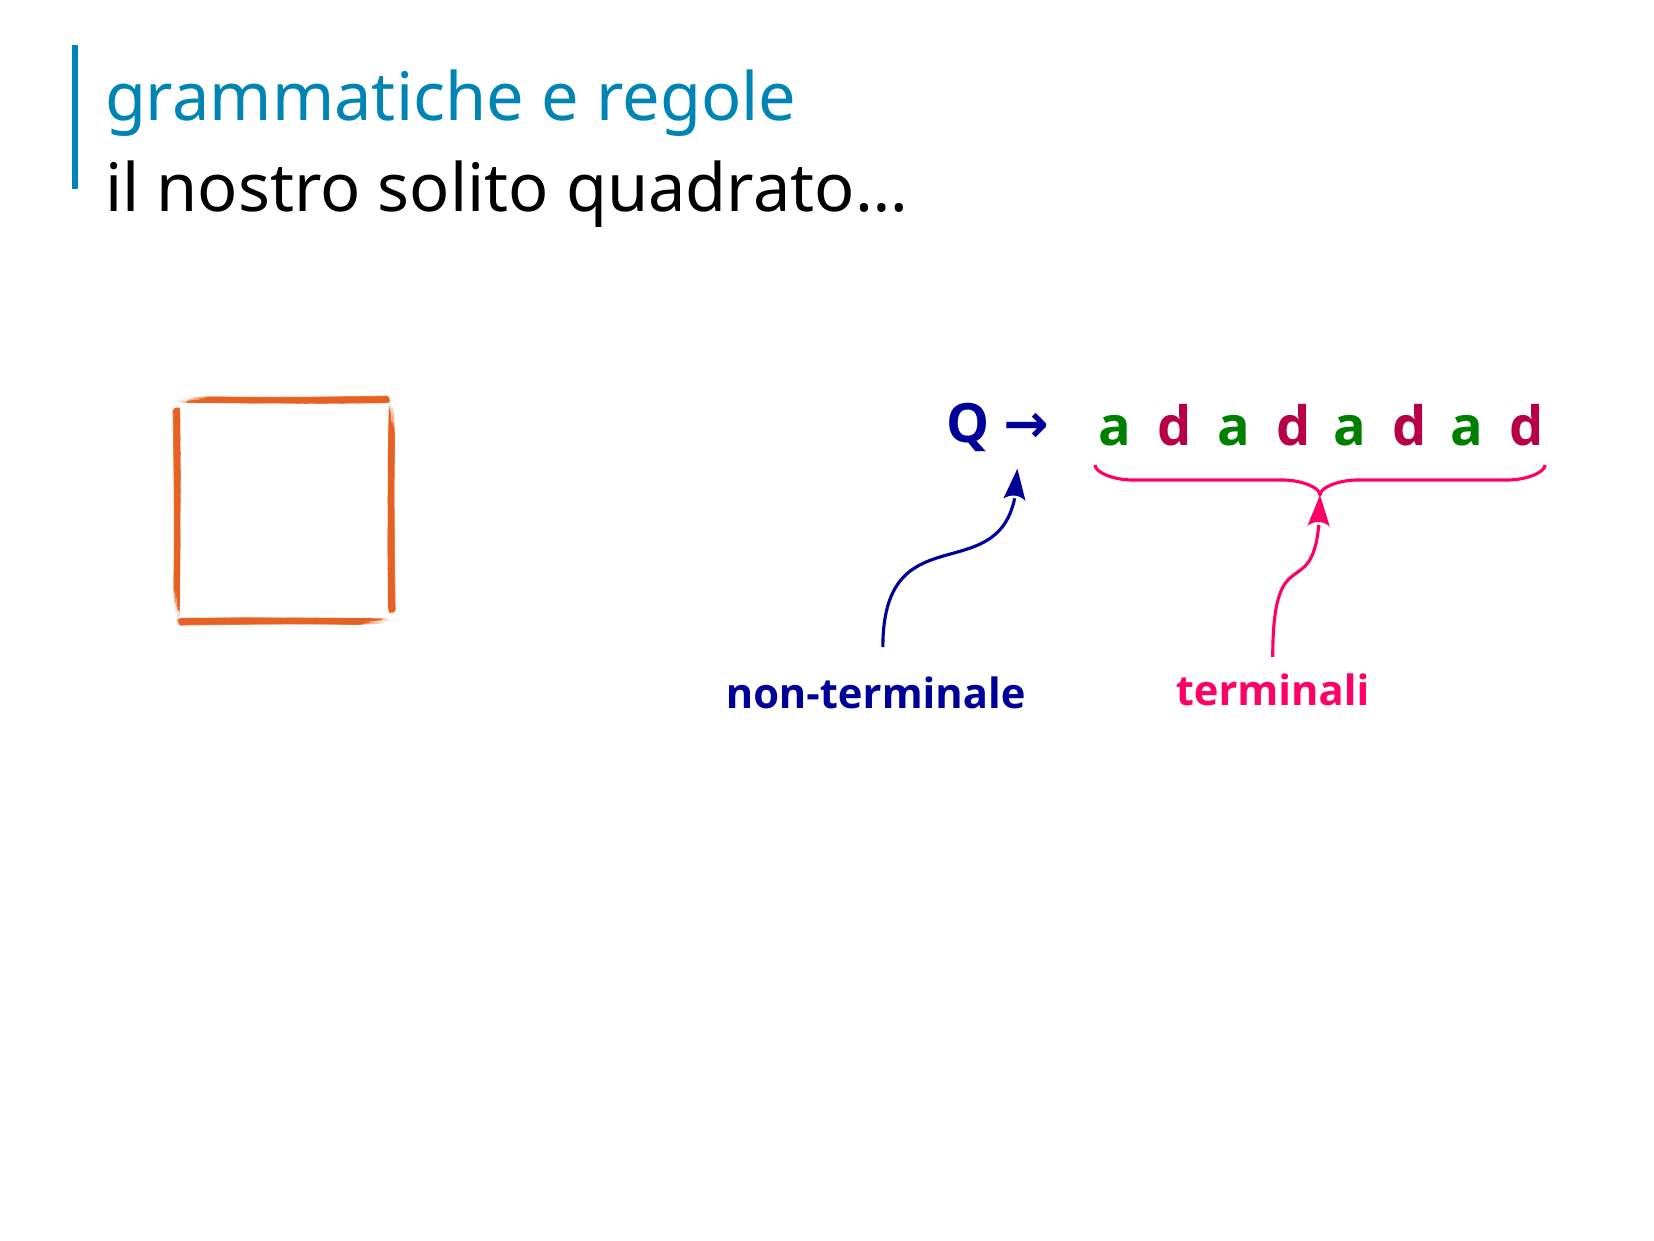

# grammatiche e regole il nostro solito quadrato…
Q →
a
d
a
d
d
a
a
d
non-terminale
terminali